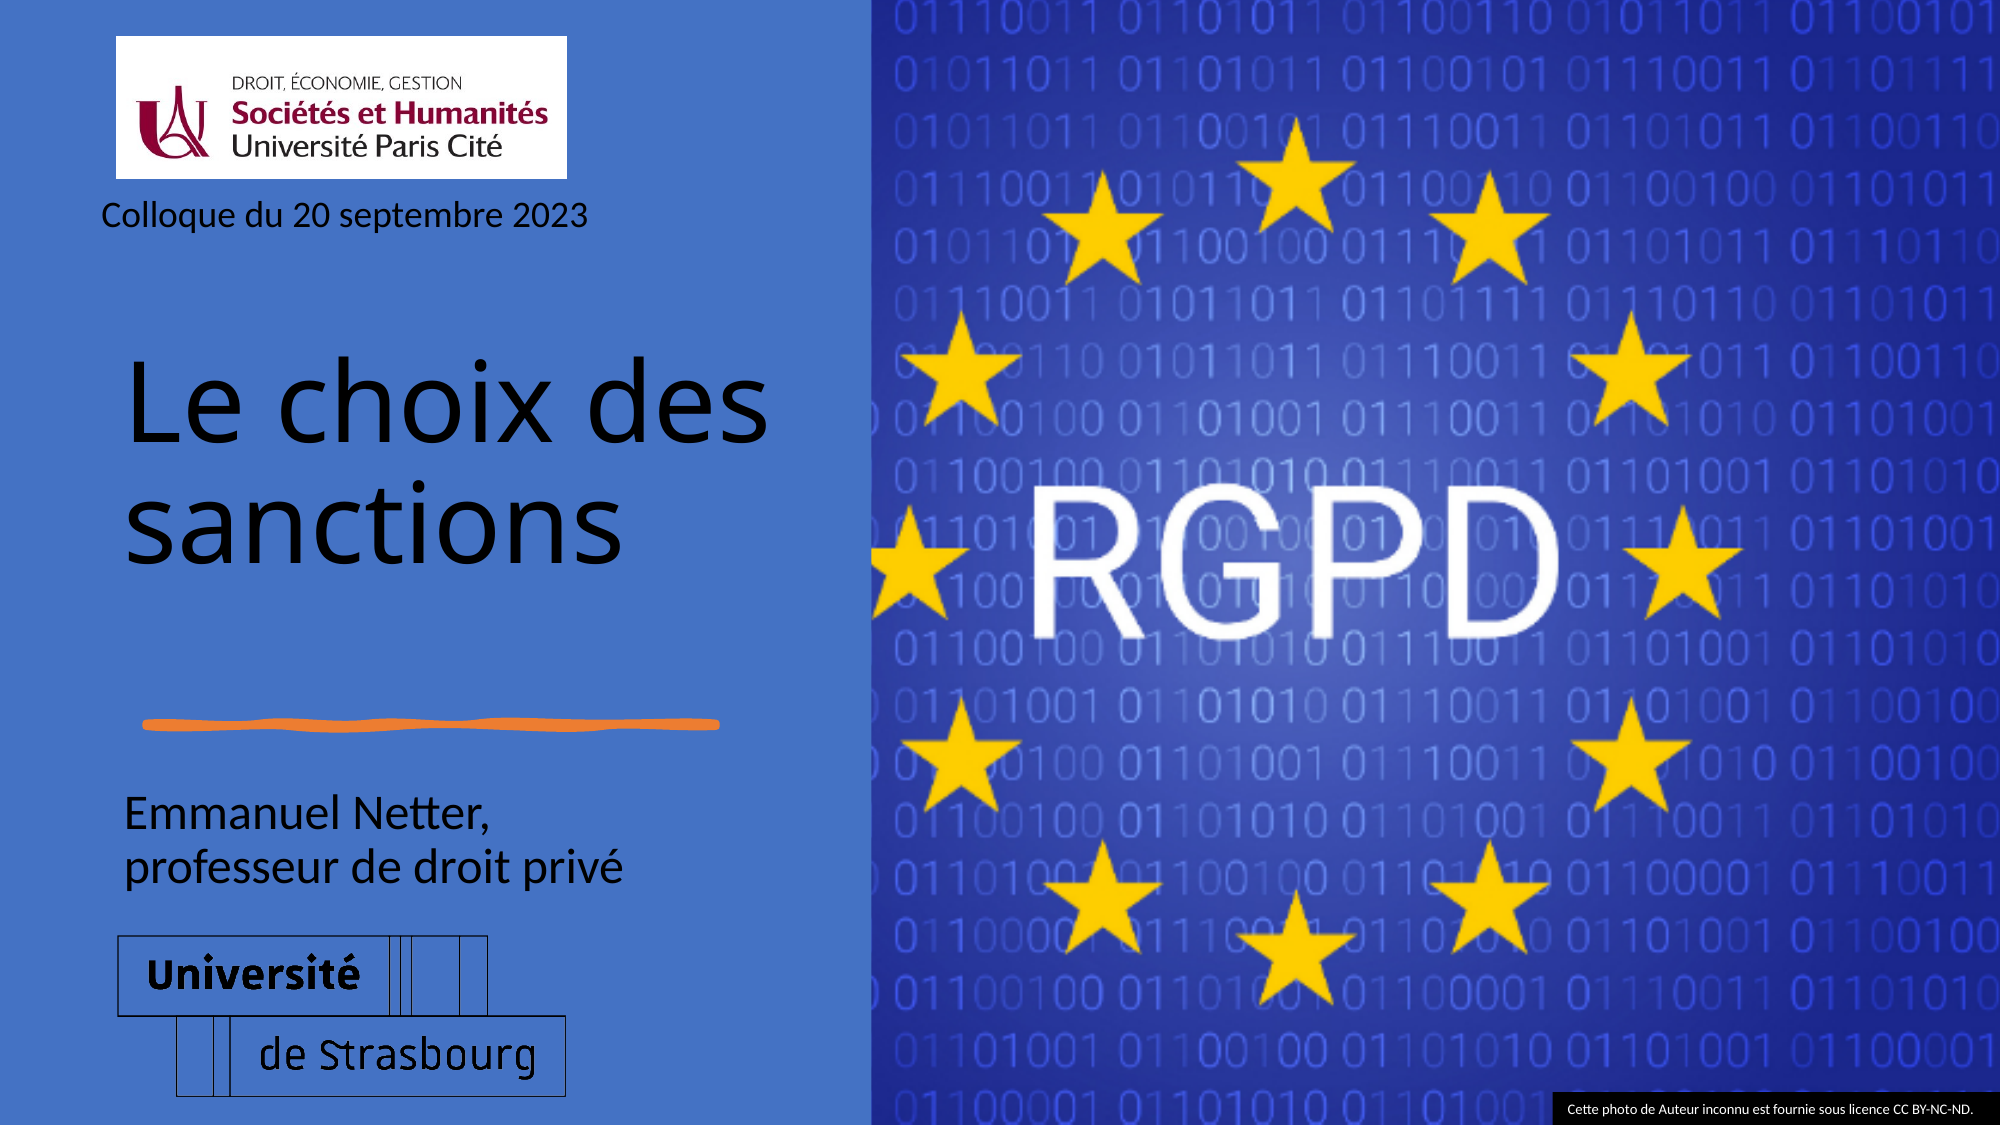

Colloque du 20 septembre 2023
# Le choix des sanctions
Emmanuel Netter, professeur de droit privé
Cette photo de Auteur inconnu est fournie sous licence CC BY-NC-ND.